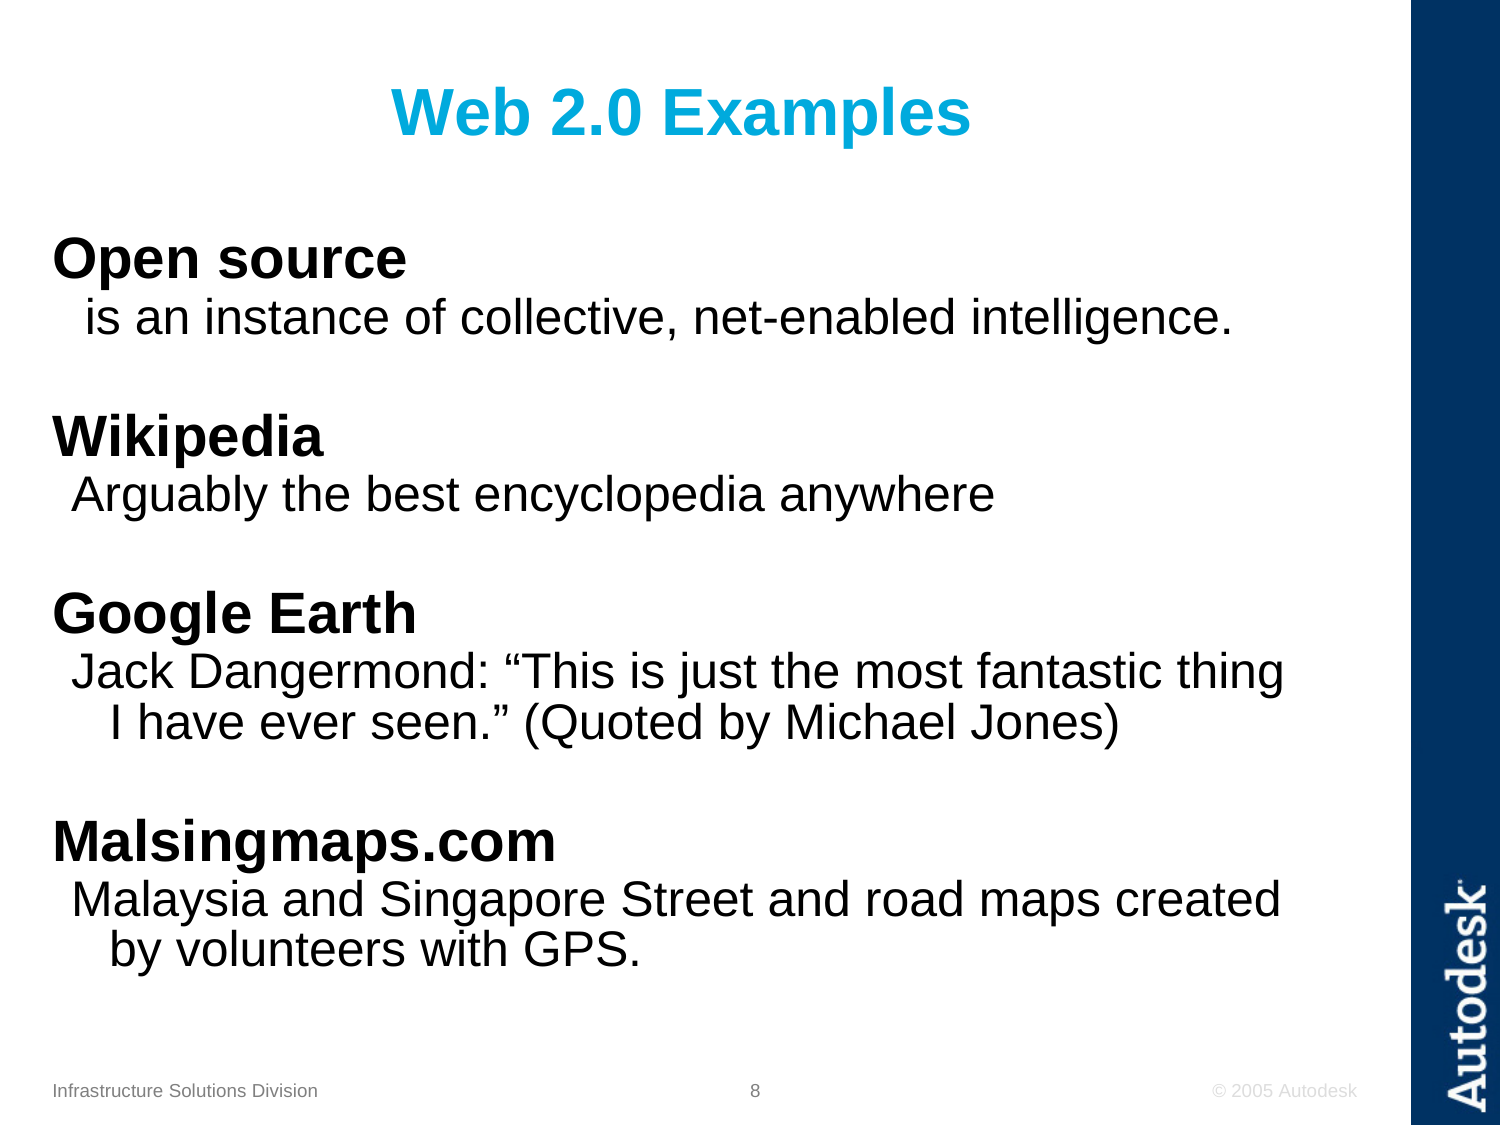

# Web 2.0 Examples
Open source
 is an instance of collective, net-enabled intelligence.
Wikipedia
Arguably the best encyclopedia anywhere
Google Earth
Jack Dangermond: “This is just the most fantastic thing I have ever seen.” (Quoted by Michael Jones)
Malsingmaps.com
Malaysia and Singapore Street and road maps created by volunteers with GPS.